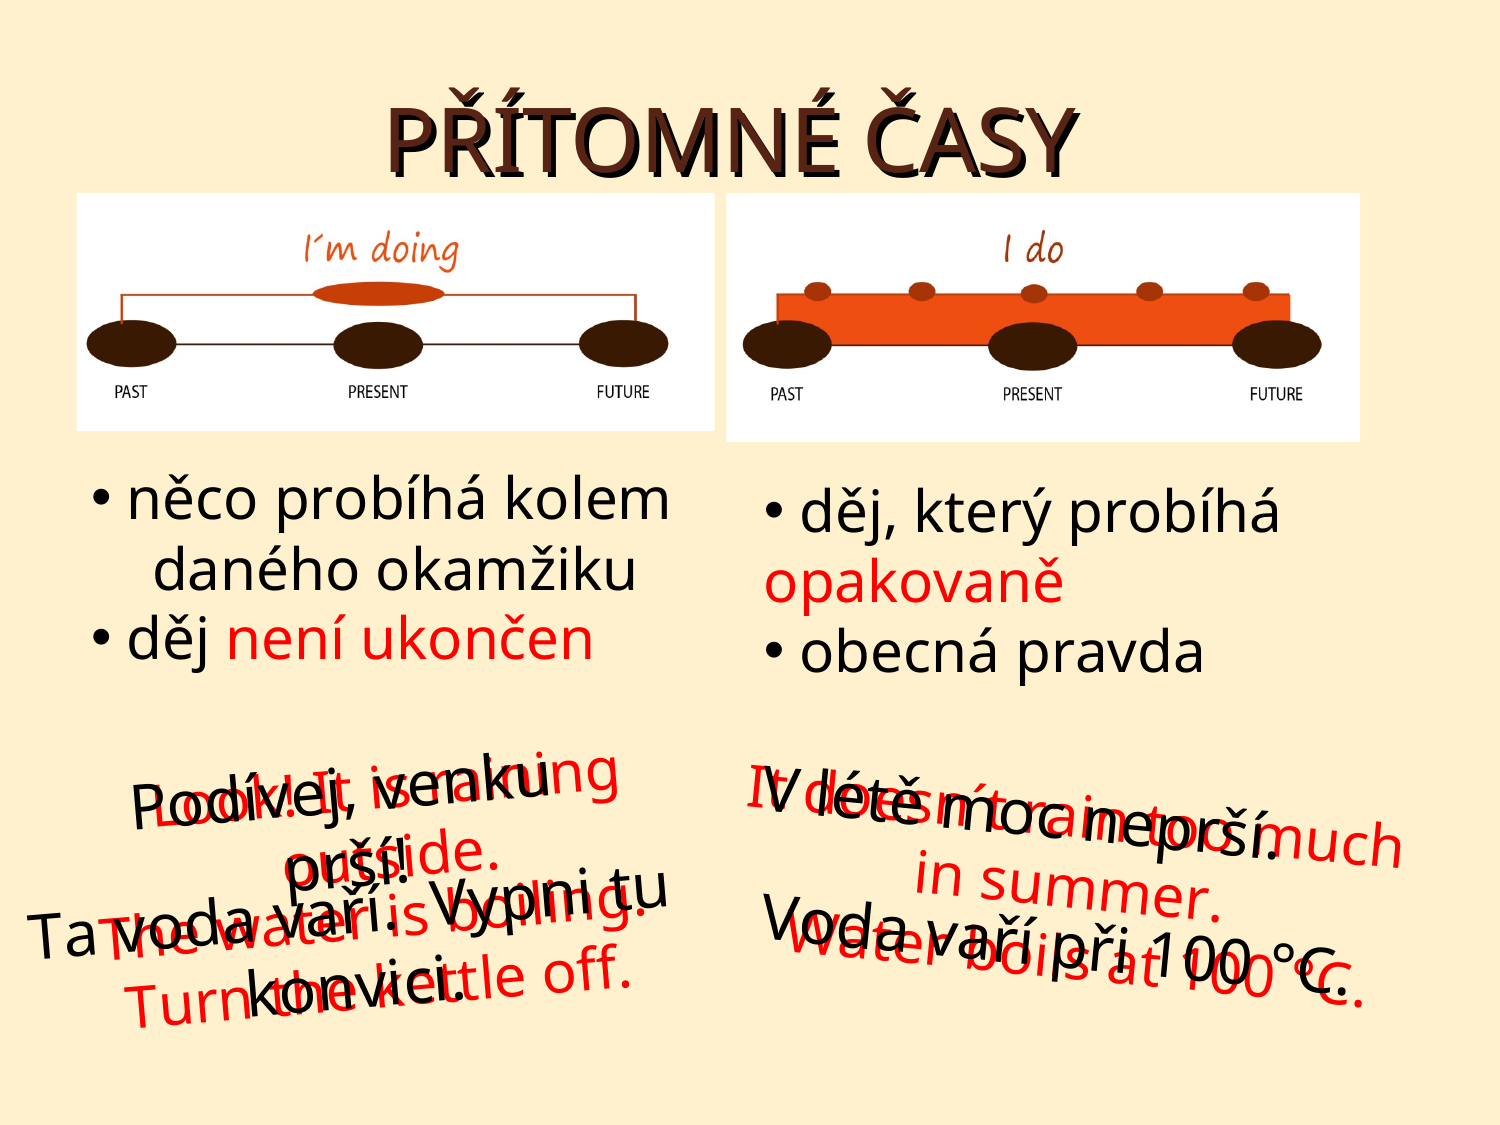

# PŘÍTOMNÉ ČASY
 něco probíhá kolem daného okamžiku
 děj není ukončen
 děj, který probíhá opakovaně
 obecná pravda
Look! It is raining outside.
Podívej, venku prší!
V létě moc neprší.
It doesn´t rain too much in summer.
Ta voda vaří. Vypni tu konvici.
The water is boiling. Turn the kettle off.
Voda vaří při 100 °C.
Water boils at 100 °C.